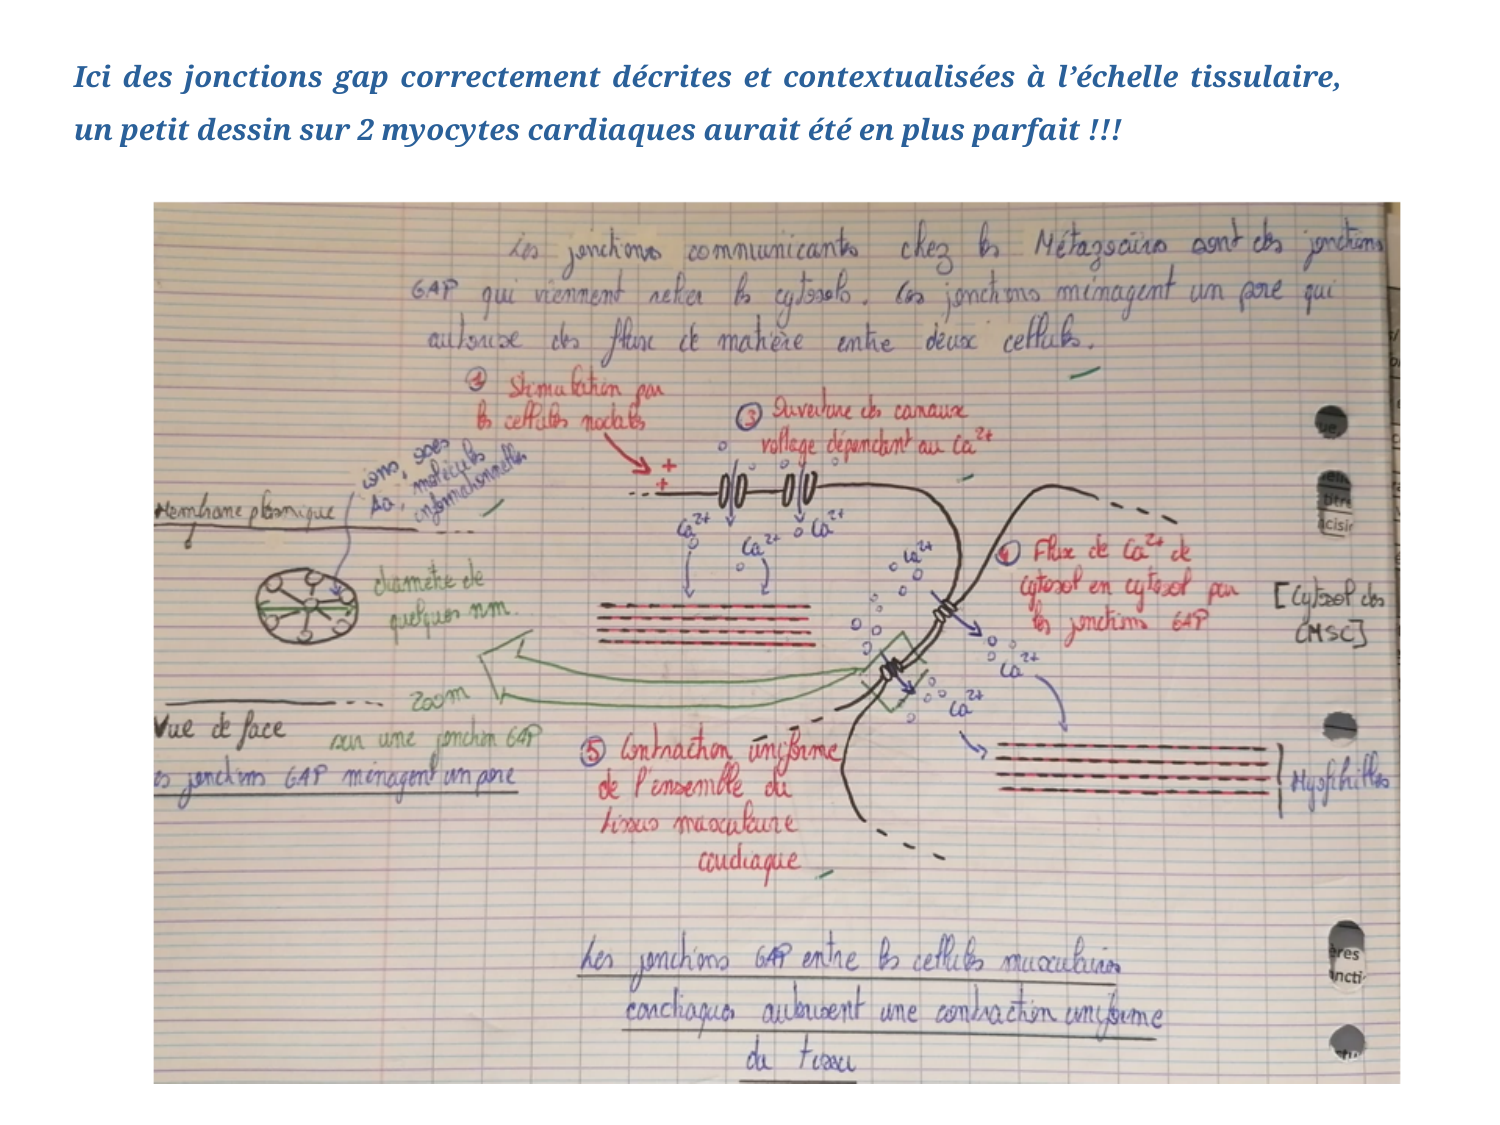

Ici des jonctions gap correctement décrites et contextualisées à l’échelle tissulaire, un petit dessin sur 2 myocytes cardiaques aurait été en plus parfait !!!